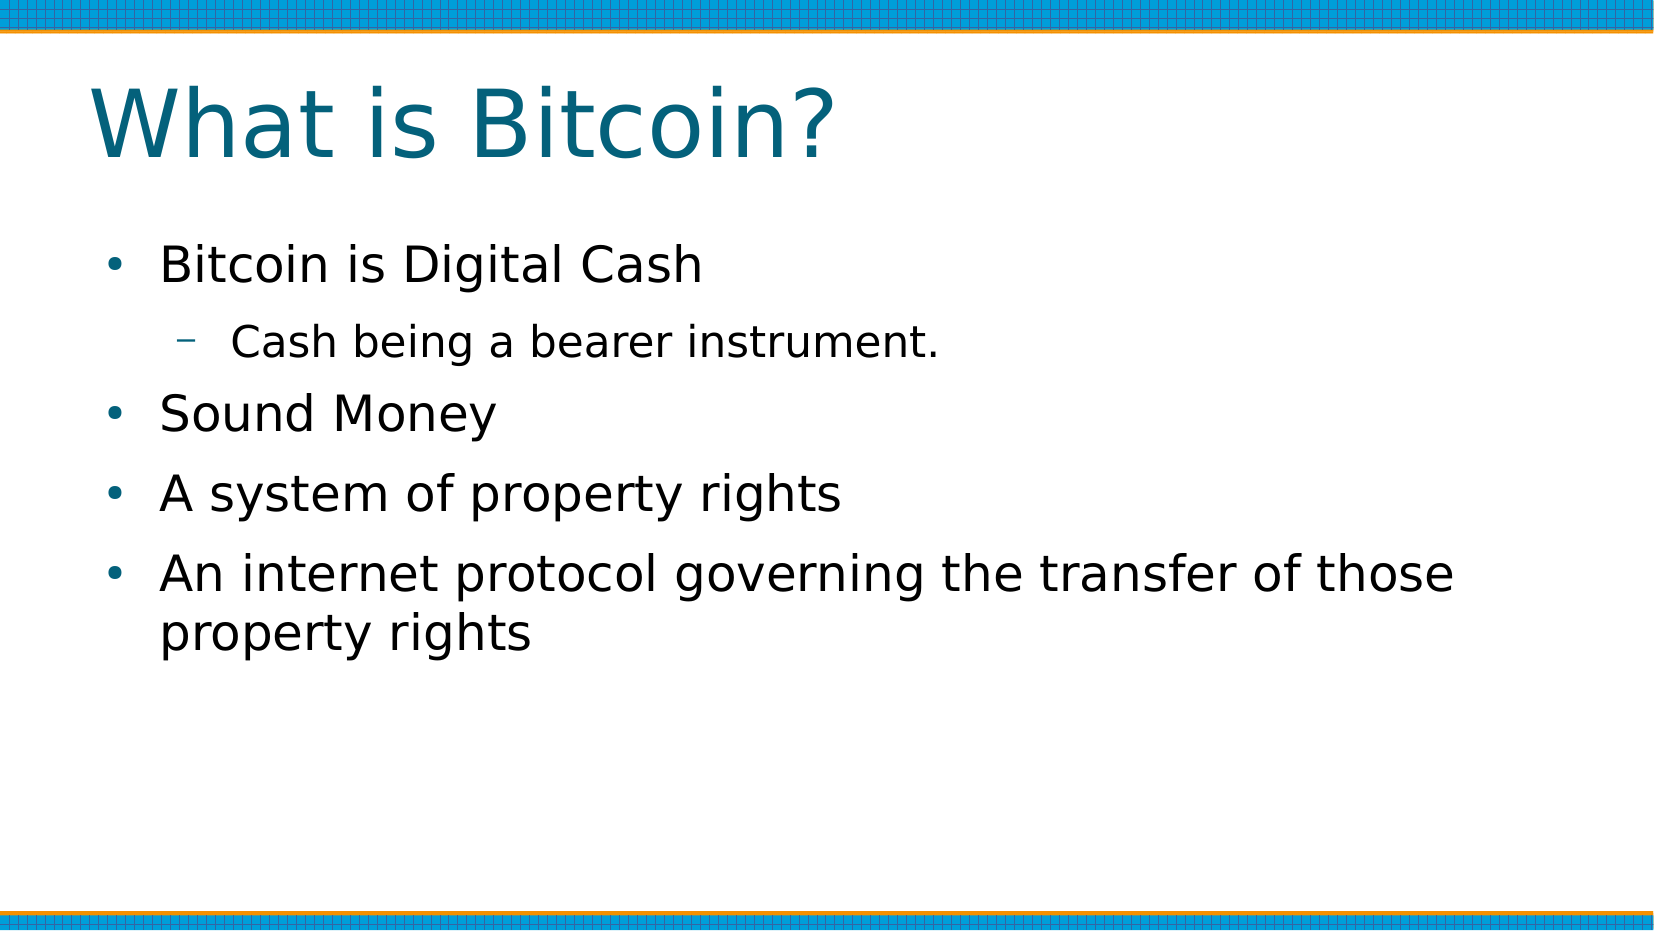

# What is Bitcoin?
Bitcoin is Digital Cash
Cash being a bearer instrument.
Sound Money
A system of property rights
An internet protocol governing the transfer of those property rights